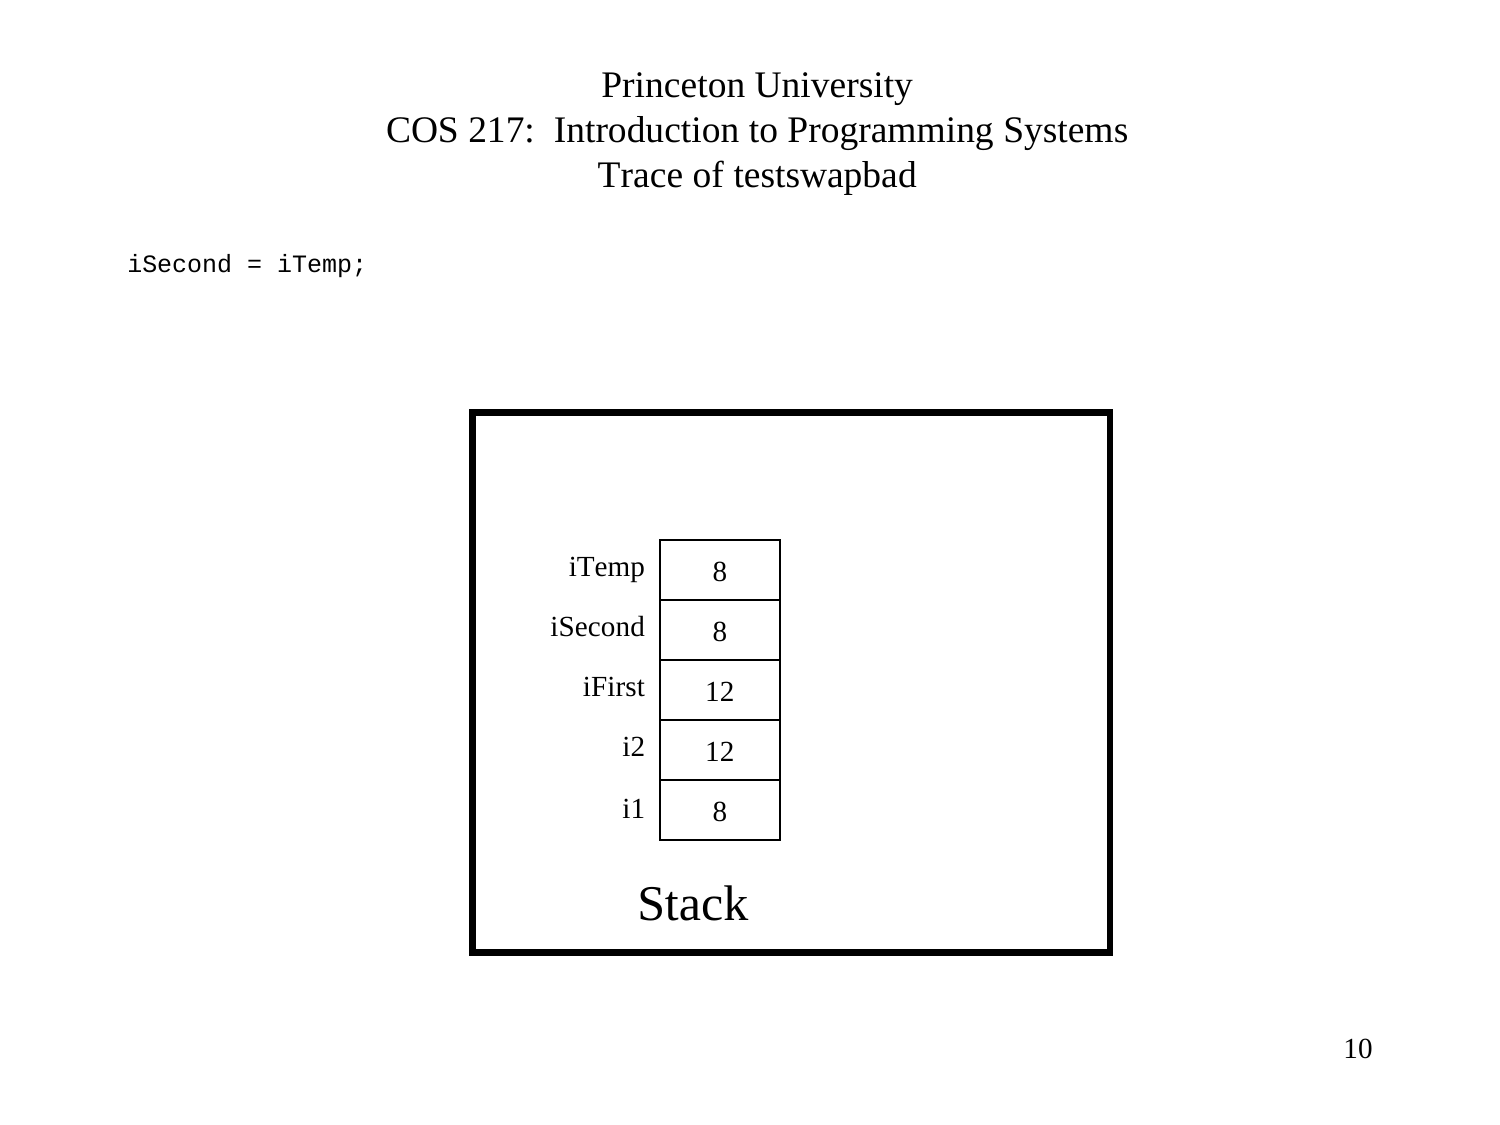

Princeton University
COS 217: Introduction to Programming Systems
Trace of testswapbad
iSecond = iTemp;
iTemp
8
iSecond
8
iFirst
12
i2
12
8
i1
Stack
10